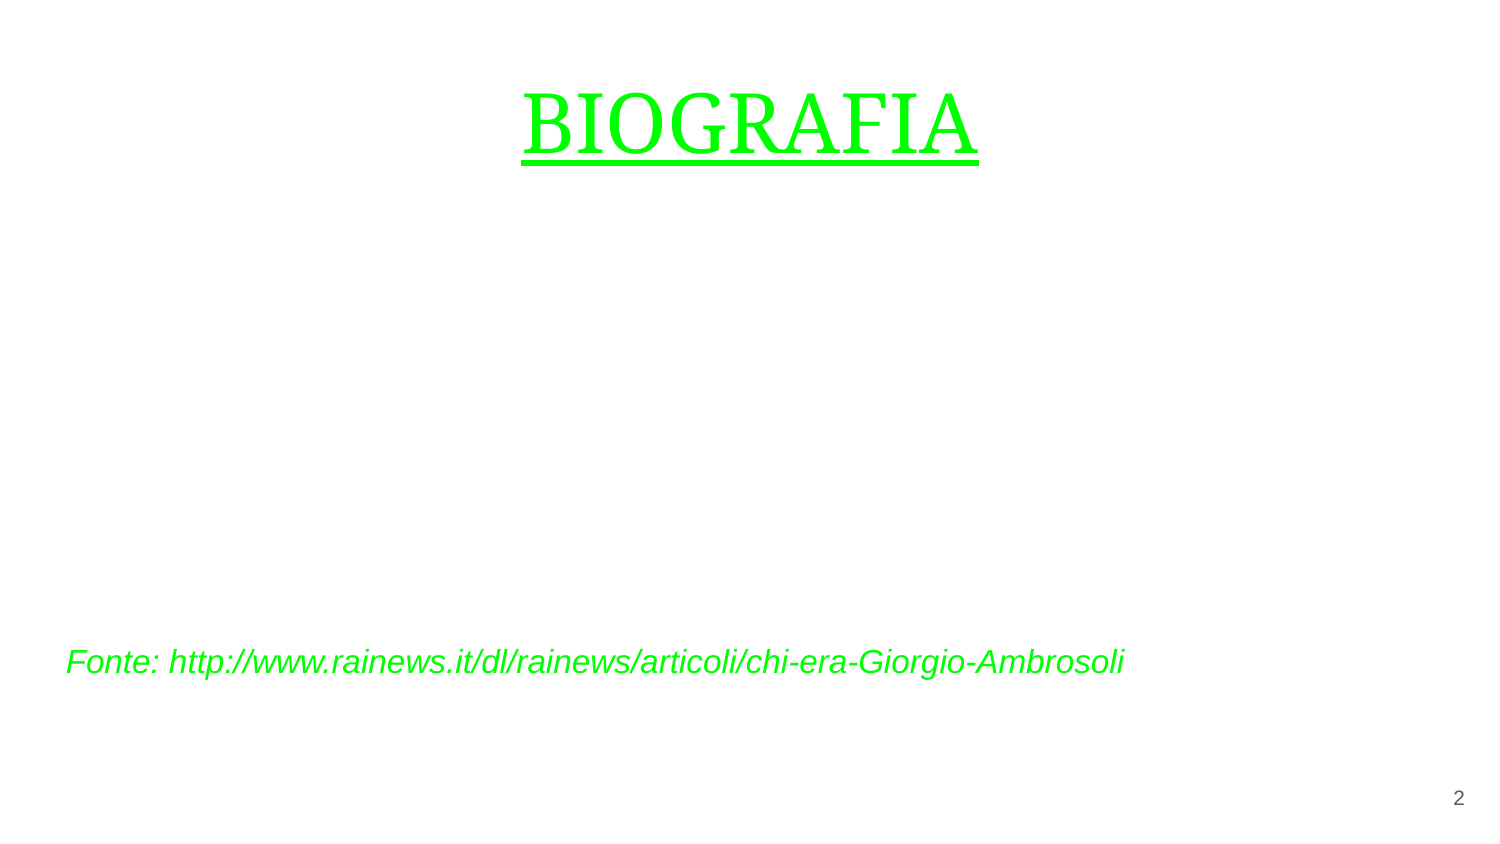

# BIOGRAFIA
Giorgio Ambrosoli nel 1974 venne scelto come commissario liquidatore della Banca Privata Italiana, portata quasi al fallimento dal banchiere siciliano Michele Sindona.
Ambrosoli si rese conto che c’erano gravi irregolarità nei conti e che i libri contabili erano falsati. Ambrosoli assunse la direzione della banca e presto divenne oggetto di pressioni e di tentativi di corruzione, che divennero ben preso minacce di morte. Ambrosoli capì che la sua vita era a rischio, ma continuò ad andare avanti nelle ricerche perché per lui era stata un’occasione unica di fare qualcosa per il paese italiano.
Fonte: http://www.rainews.it/dl/rainews/articoli/chi-era-Giorgio-Ambrosoli